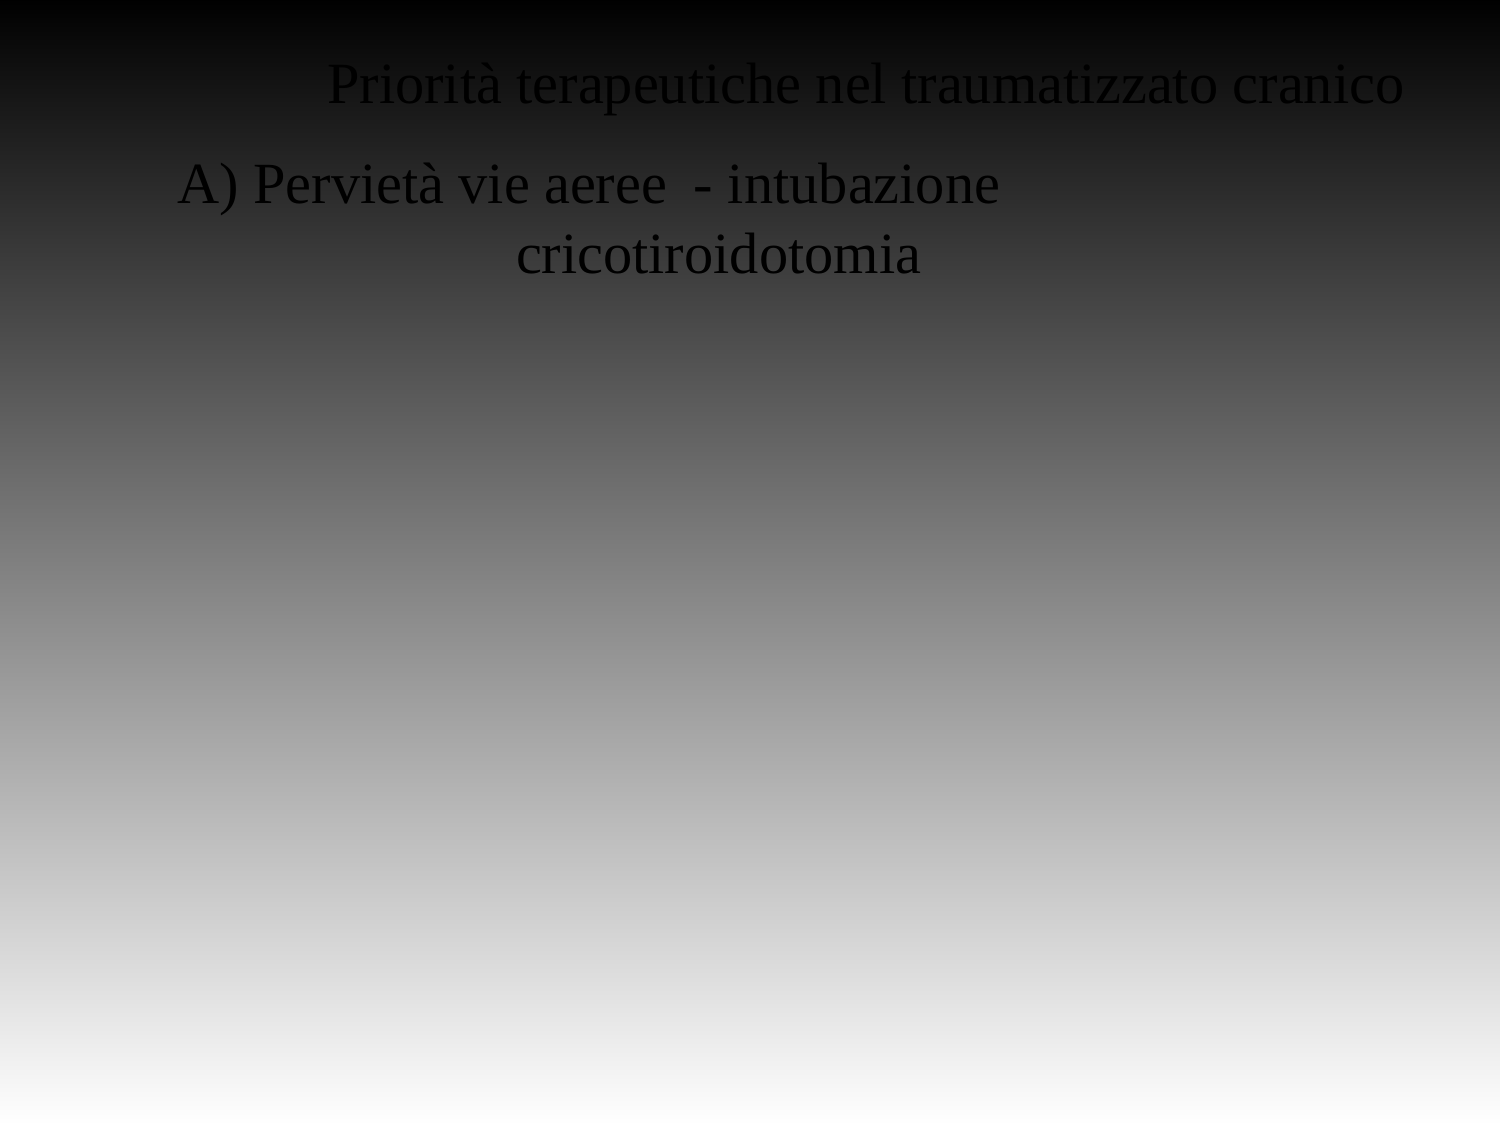

Priorità terapeutiche nel traumatizzato cranico
A) Pervietà vie aeree	- intubazione
				 cricotiroidotomia